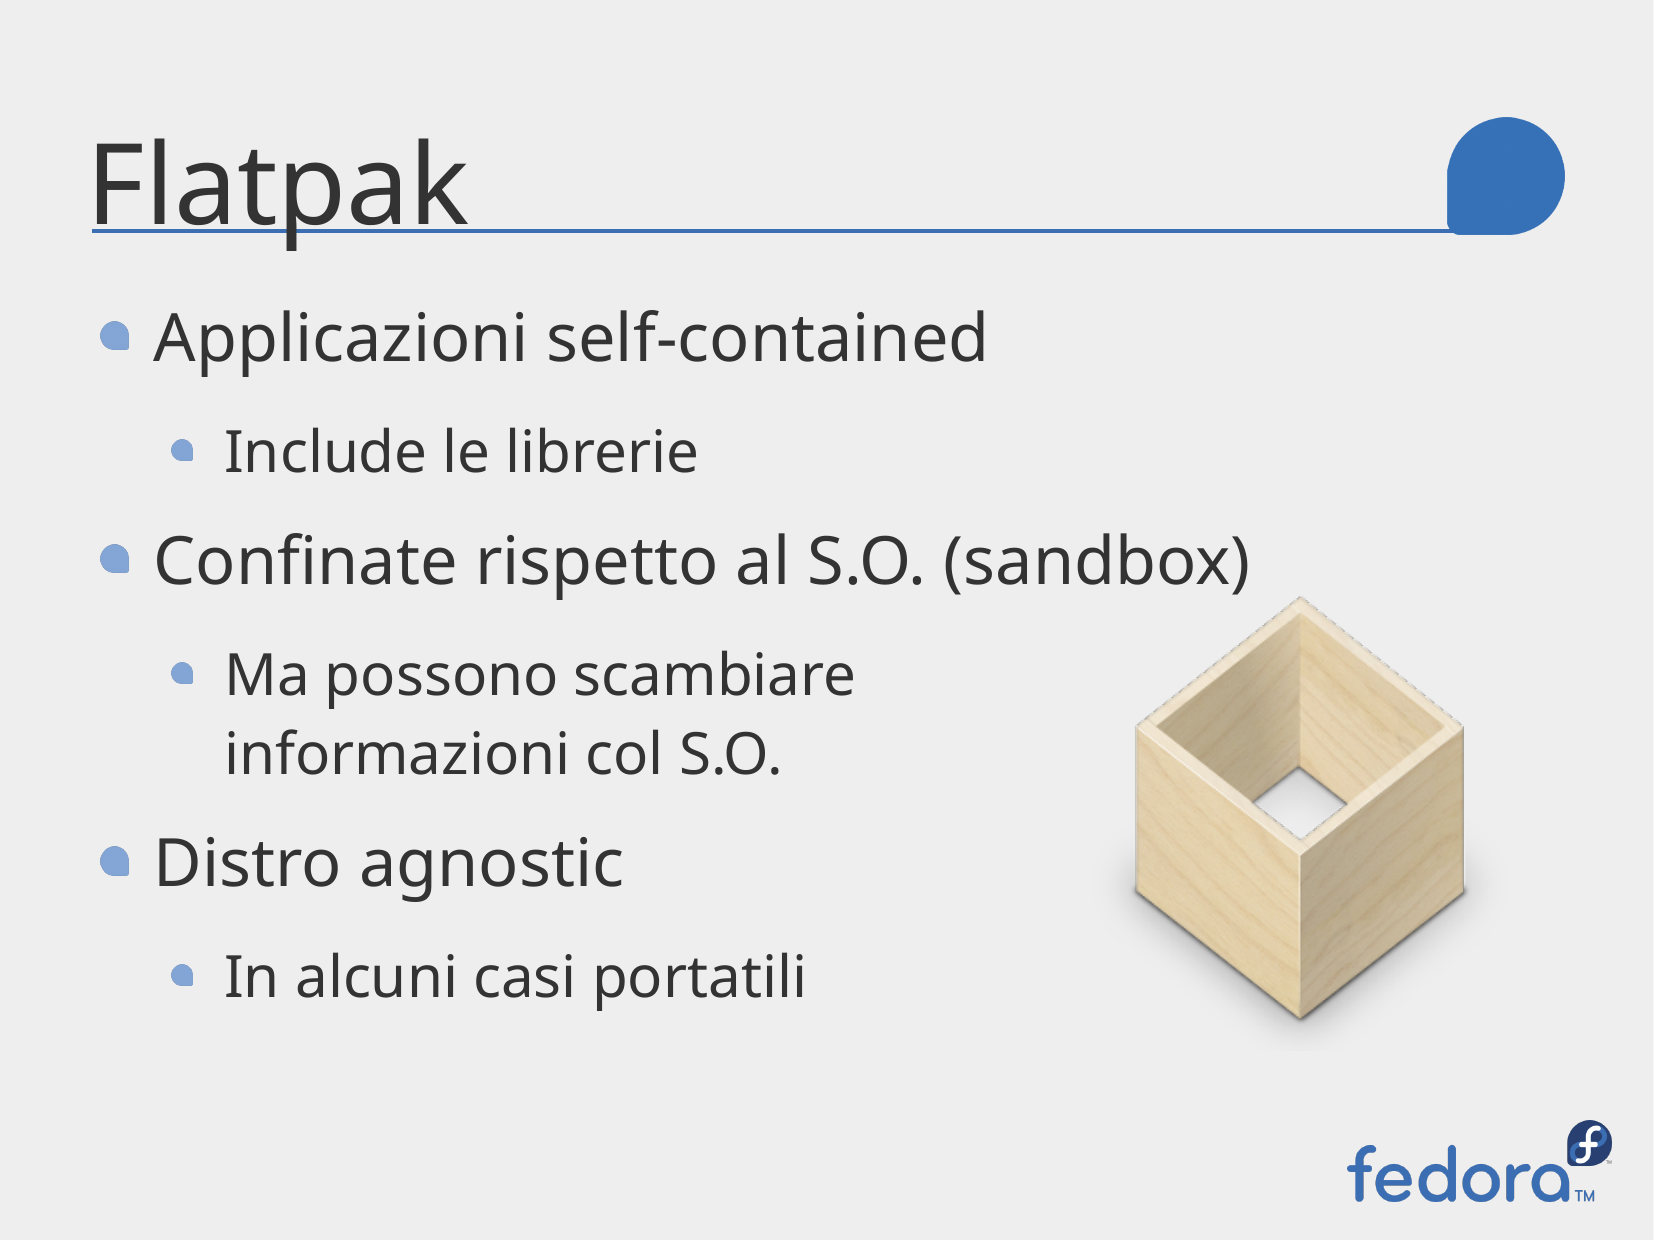

# Flatpak
Applicazioni self-contained
Include le librerie
Confinate rispetto al S.O. (sandbox)
Ma possono scambiare
informazioni col S.O.
Distro agnostic
In alcuni casi portatili